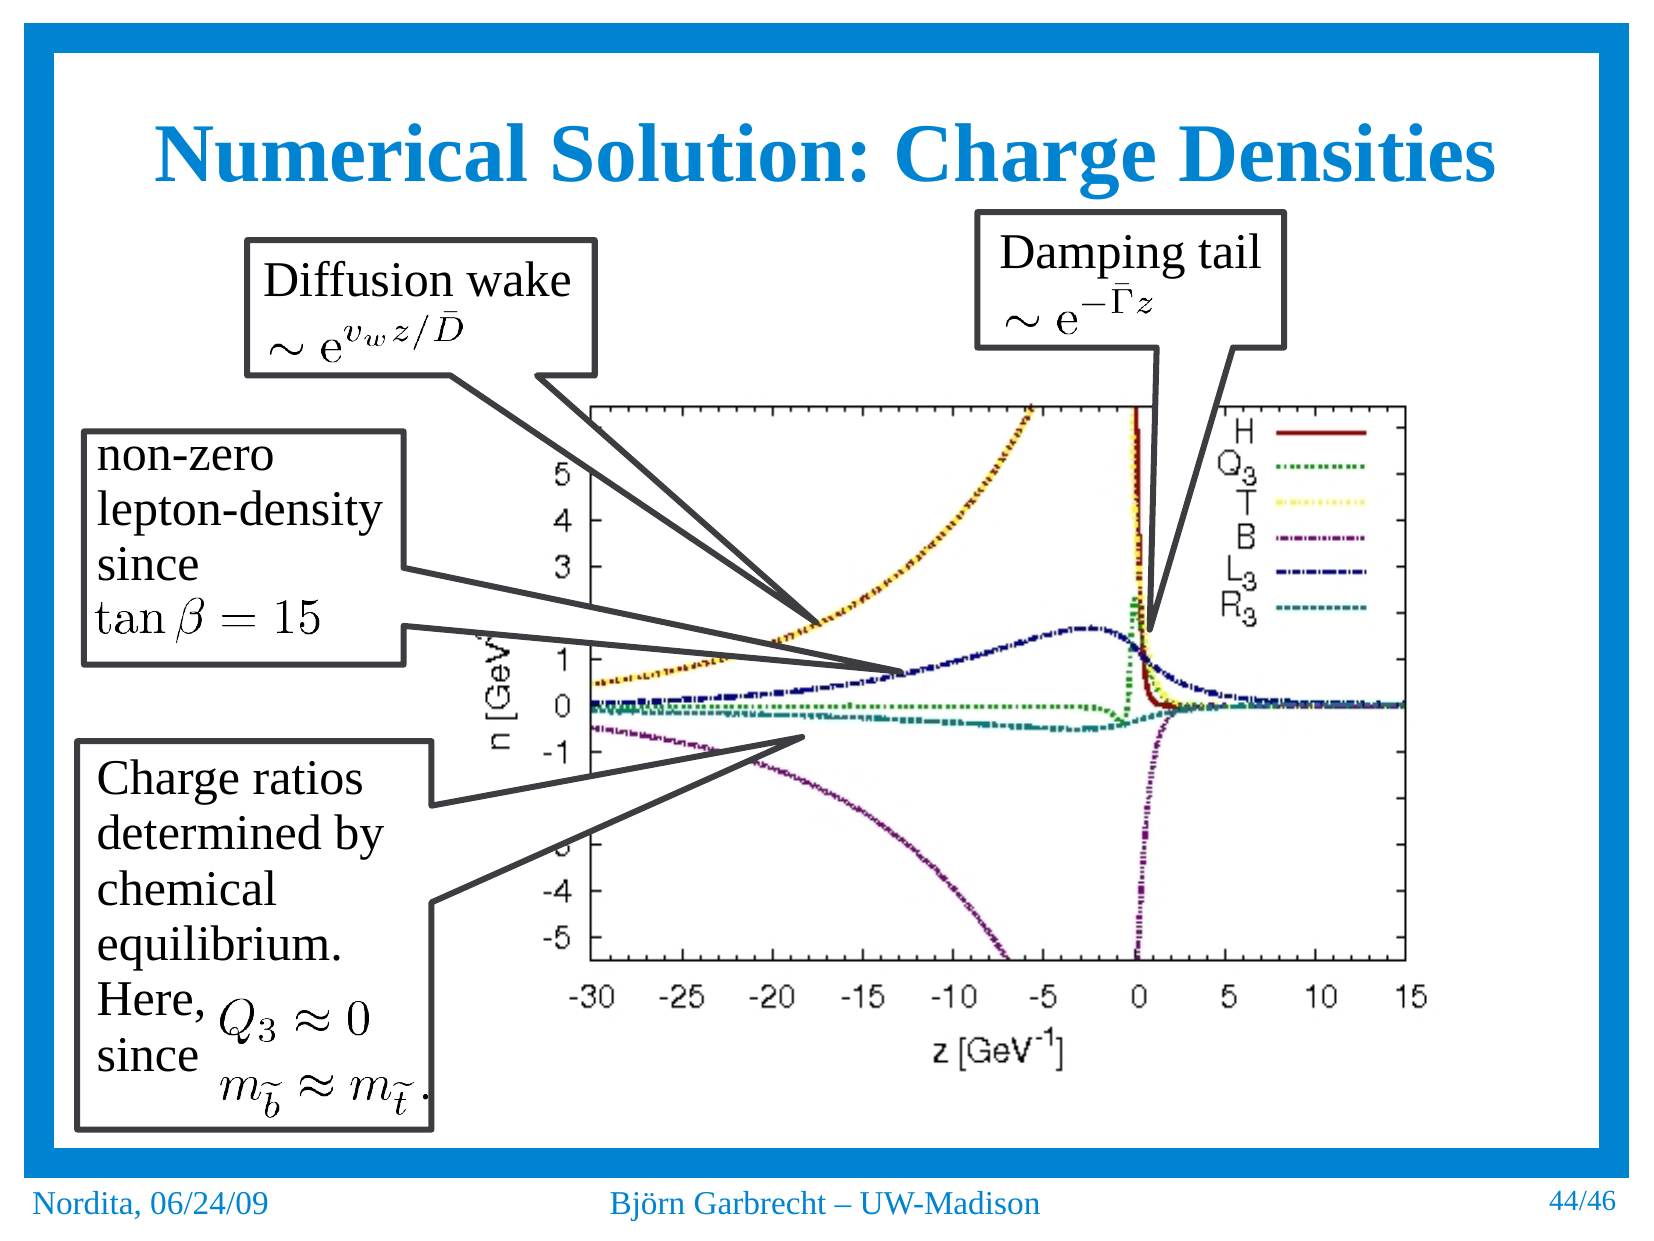

# Numerical Solution: Charge Densities
Damping tail
Diffusion wake
non-zero
lepton-density
since
Charge ratios
determined by
chemical
equilibrium.
Here,
since
Björn Garbrecht – UW-Madison
44